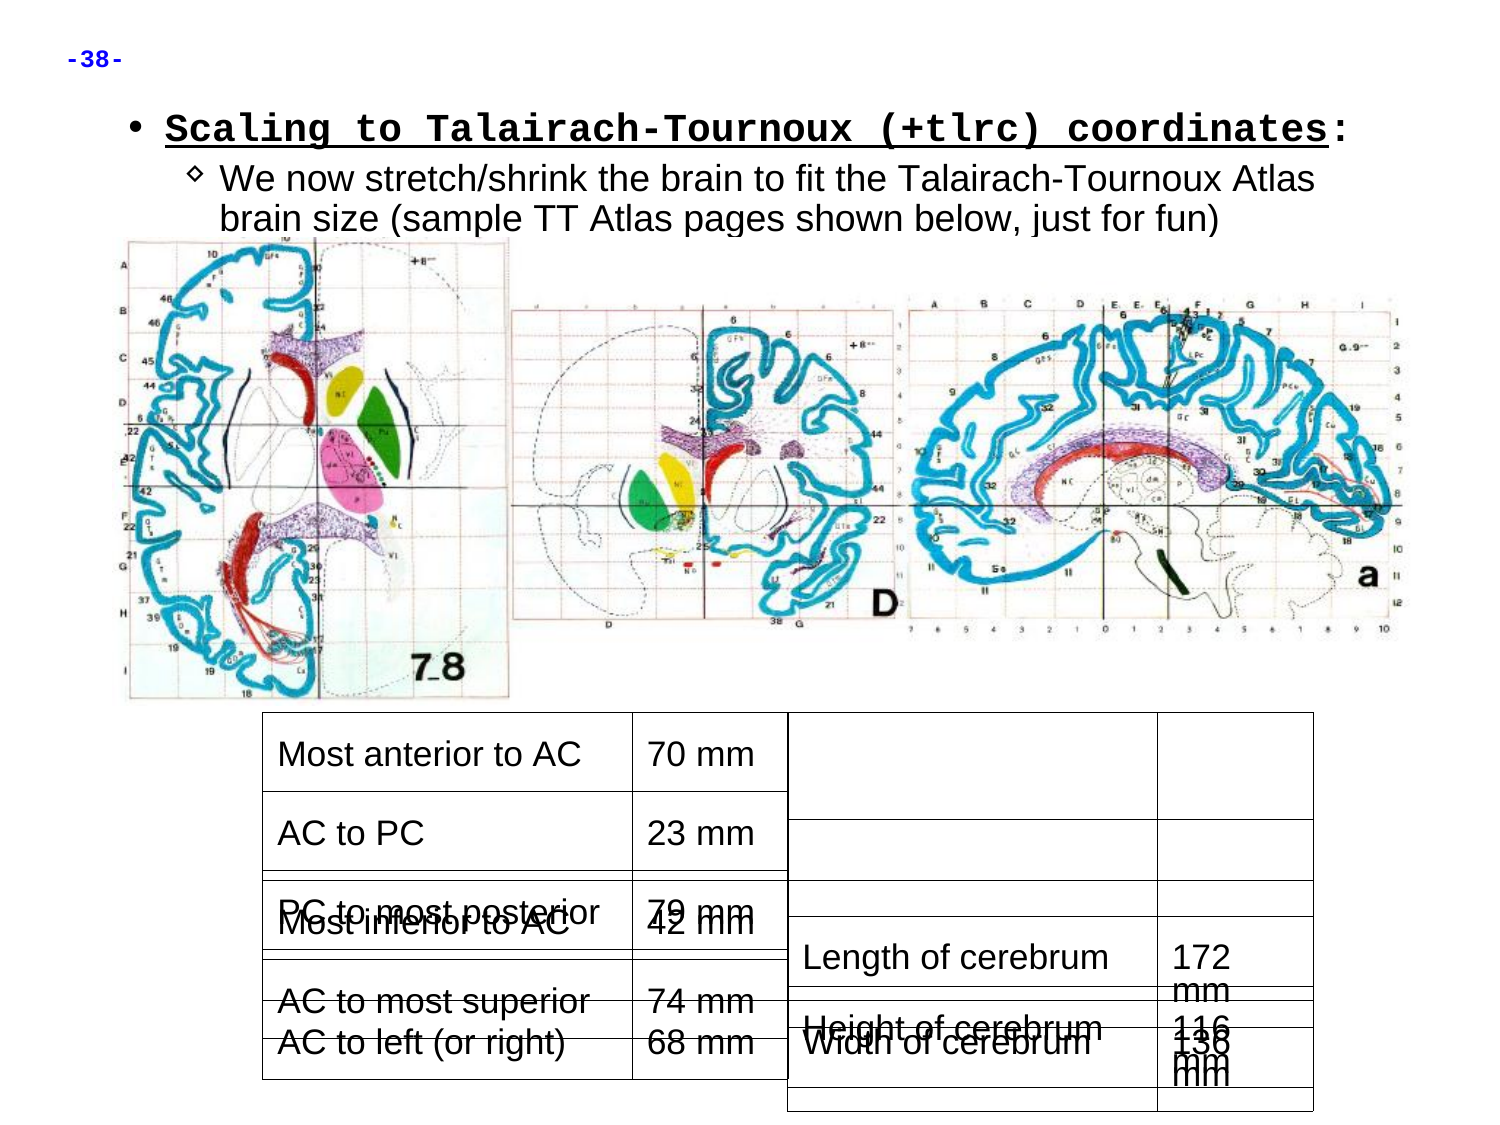

Scaling to Talairach-Tournoux (+tlrc) coordinates:
We now stretch/shrink the brain to fit the Talairach-Tournoux Atlas brain size (sample TT Atlas pages shown below, just for fun)
| Most anterior to AC | 70 mm |
| --- | --- |
| AC to PC | 23 mm |
| PC to most posterior | 79 mm |
| | |
| --- | --- |
| | |
| Length of cerebrum | 172 mm |
| Most inferior to AC | 42 mm |
| --- | --- |
| AC to most superior | 74 mm |
| | |
| --- | --- |
| Height of cerebrum | 116 mm |
| AC to left (or right) | 68 mm |
| --- | --- |
| Width of cerebrum | 136 mm |
| --- | --- |